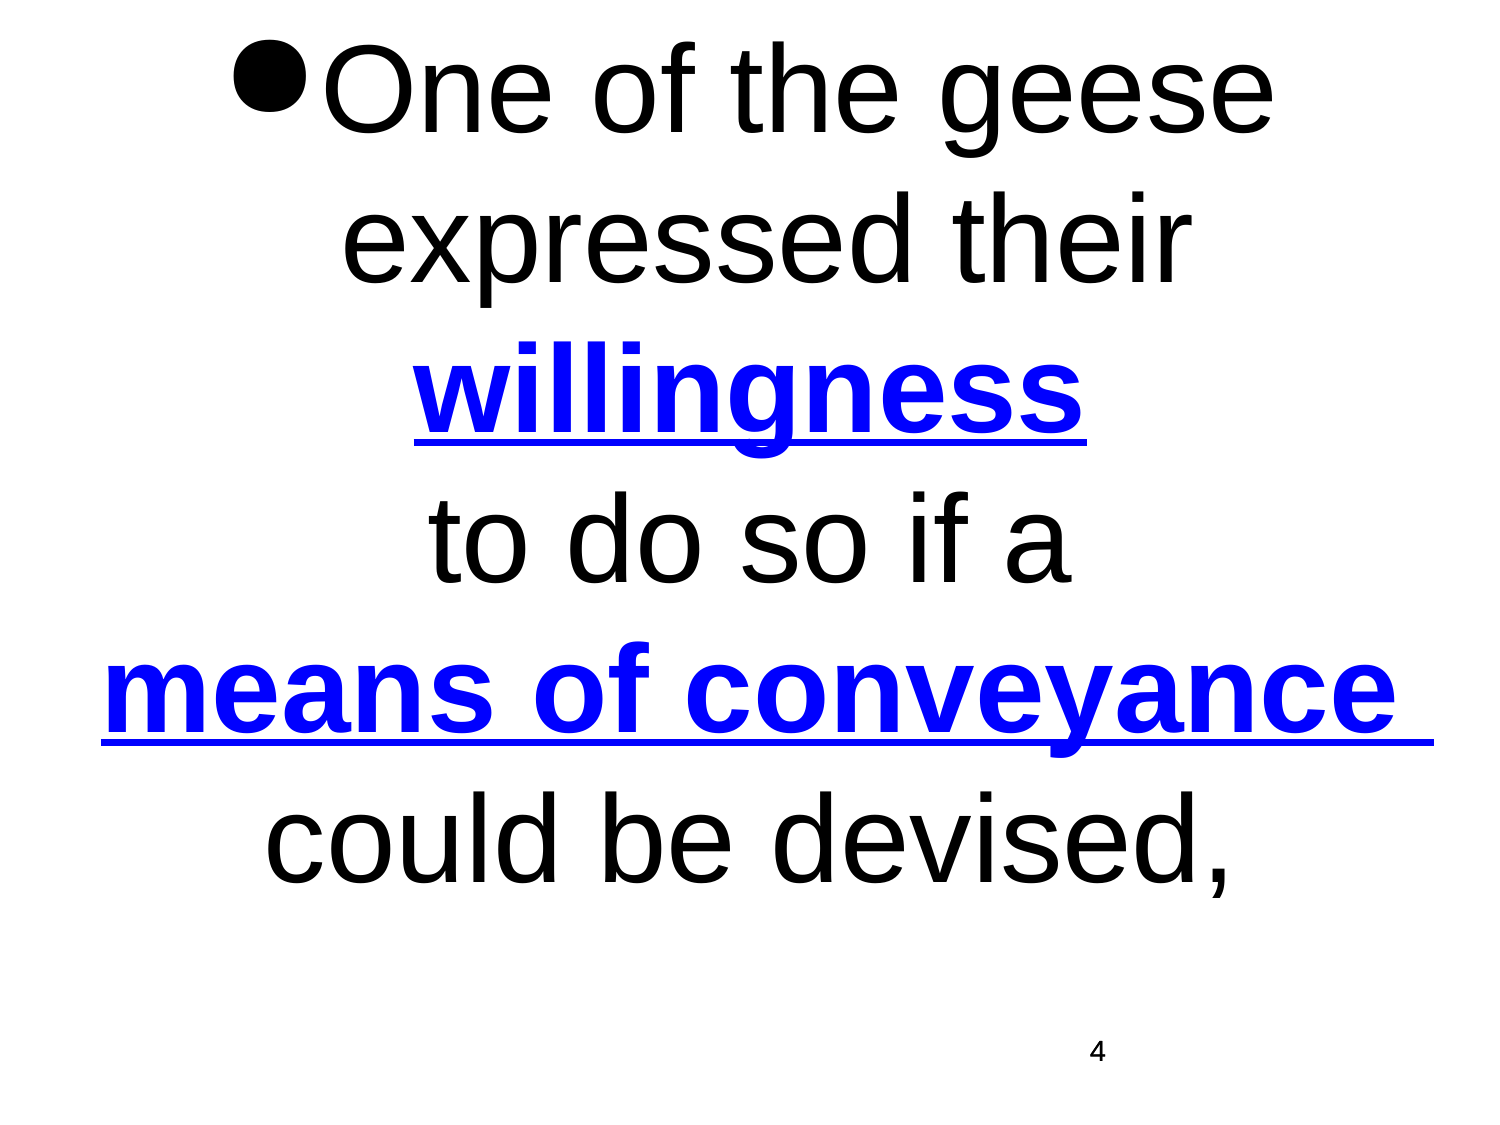

One of the geese expressed their willingness
to do so if a
means of conveyance
could be devised,
4